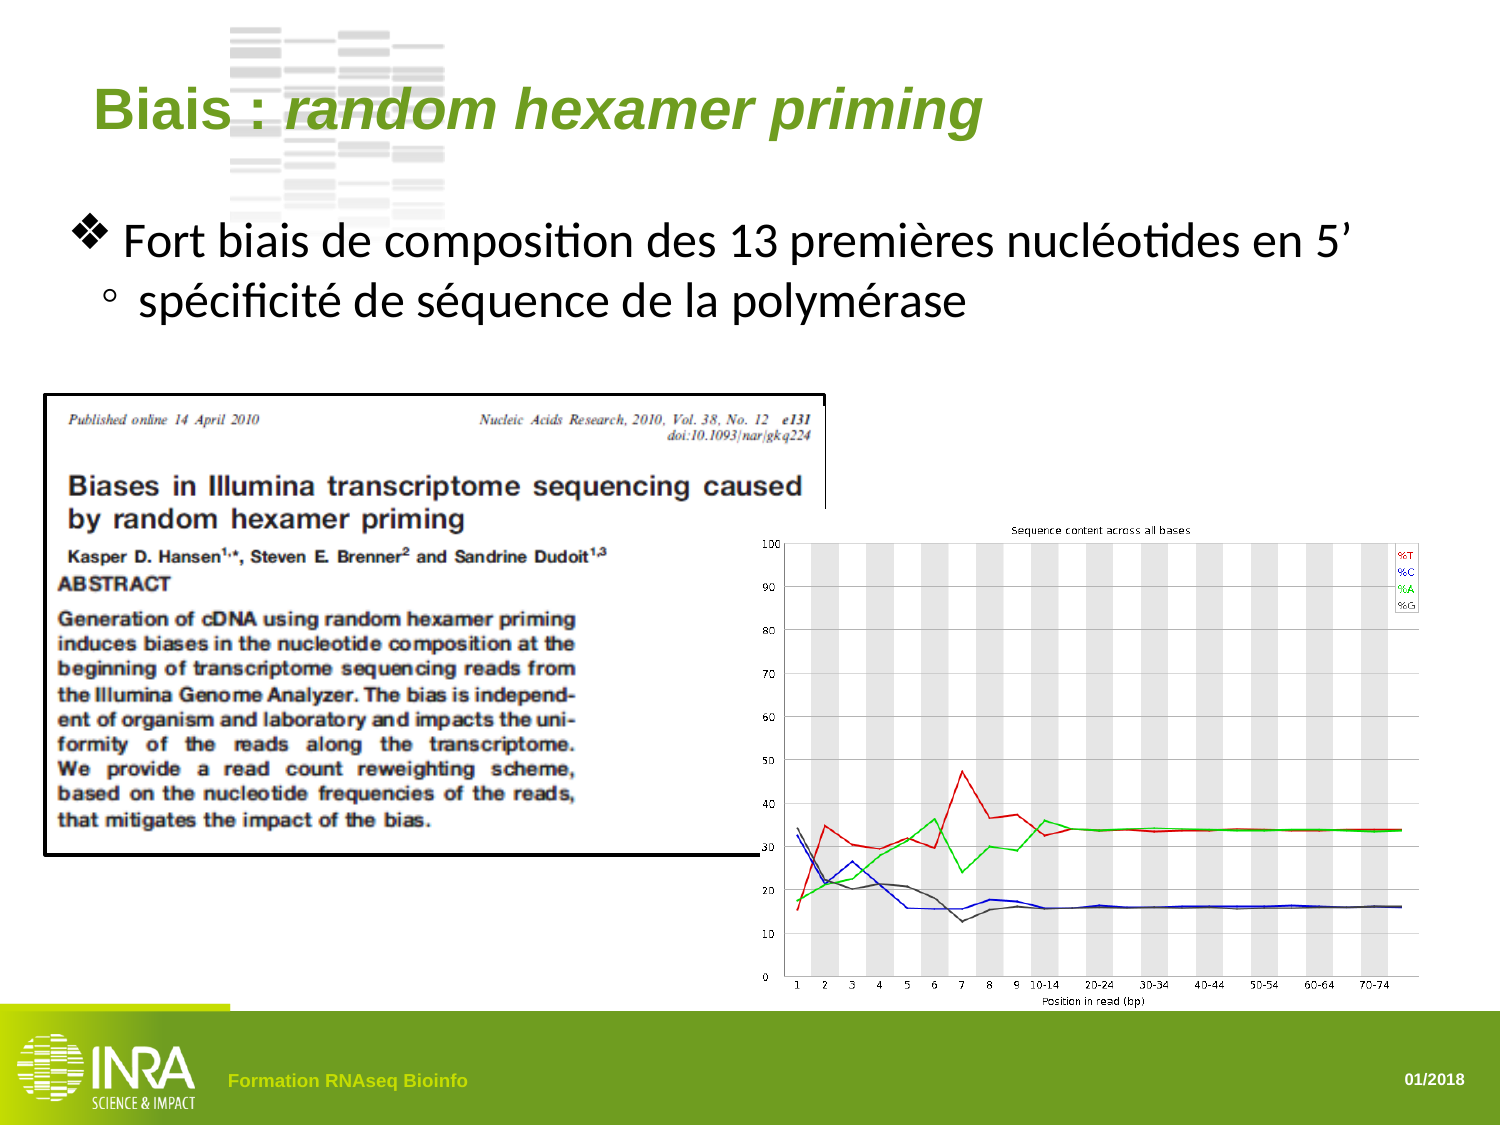

Biais : random hexamer priming
 Fort biais de composition des 13 premières nucléotides en 5’
spécificité de séquence de la polymérase